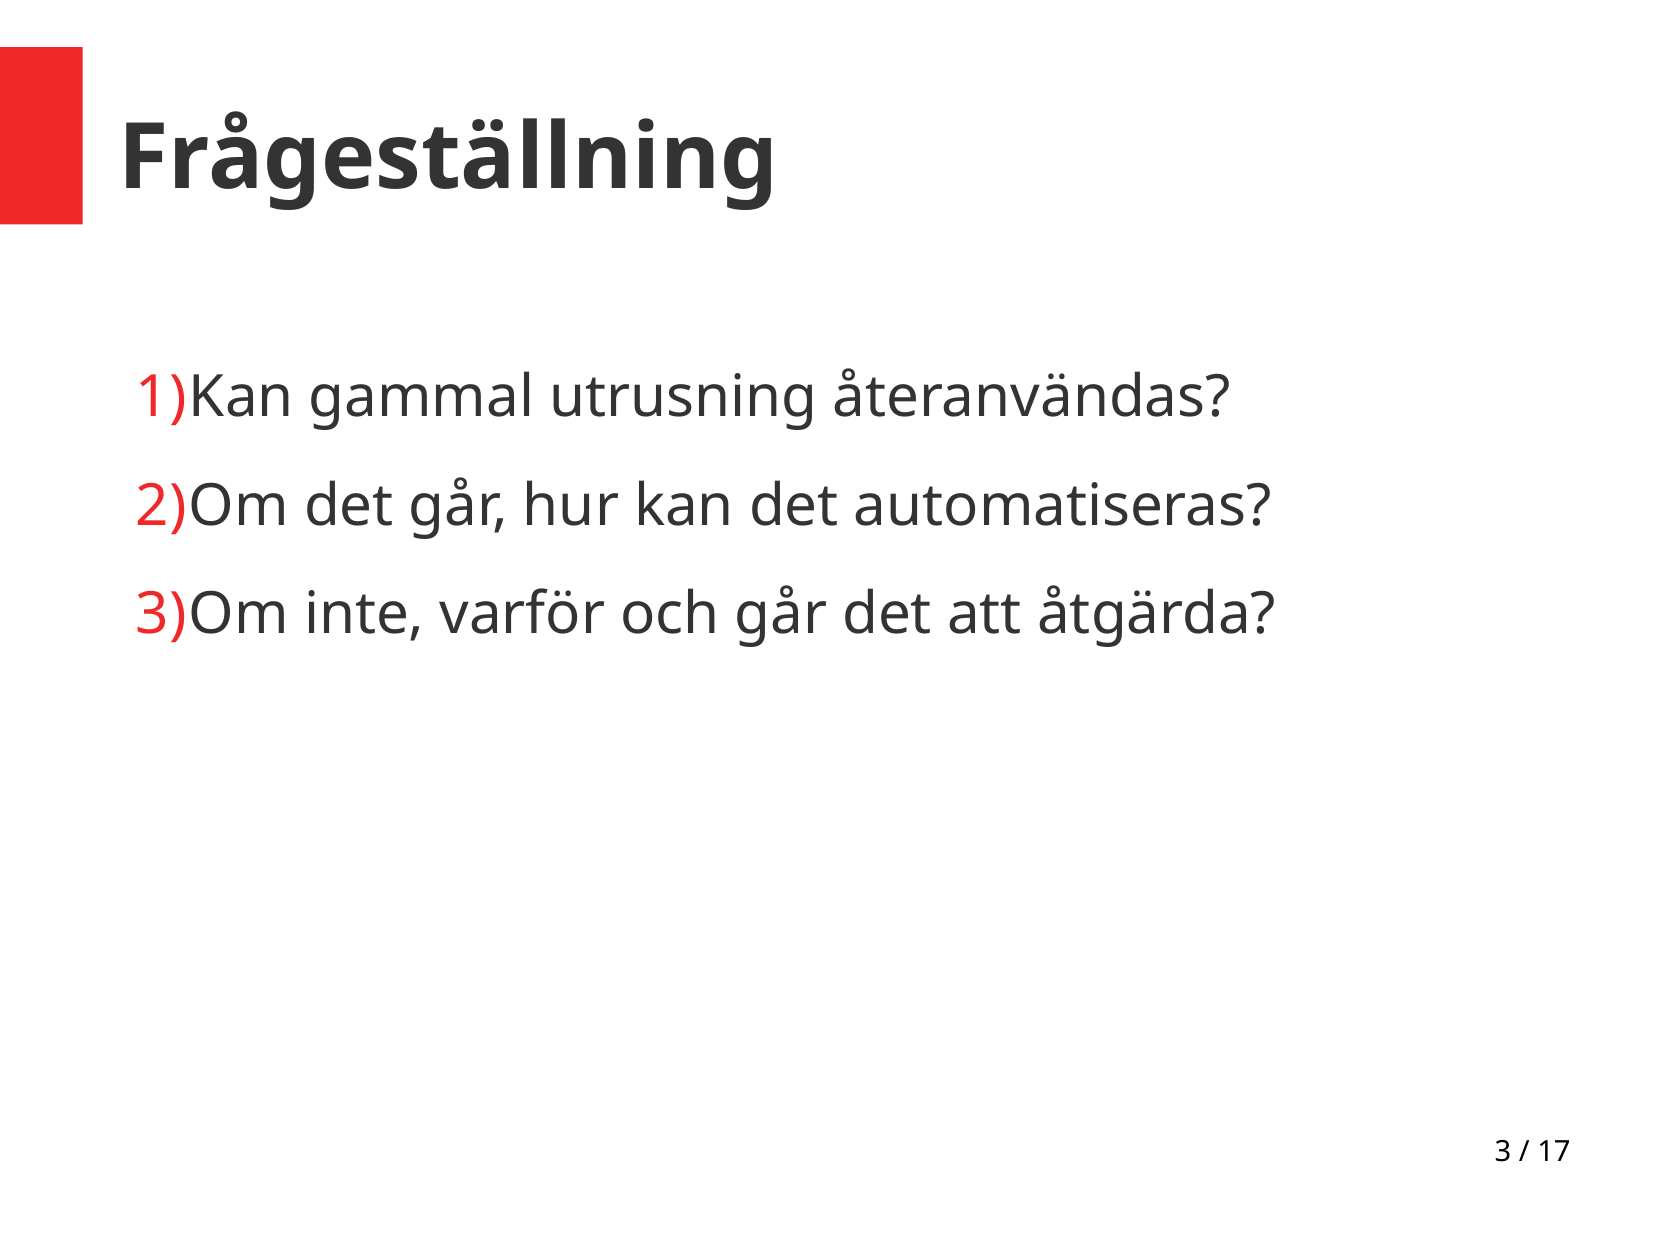

# Frågeställning
Kan gammal utrusning återanvändas?
Om det går, hur kan det automatiseras?
Om inte, varför och går det att åtgärda?
3